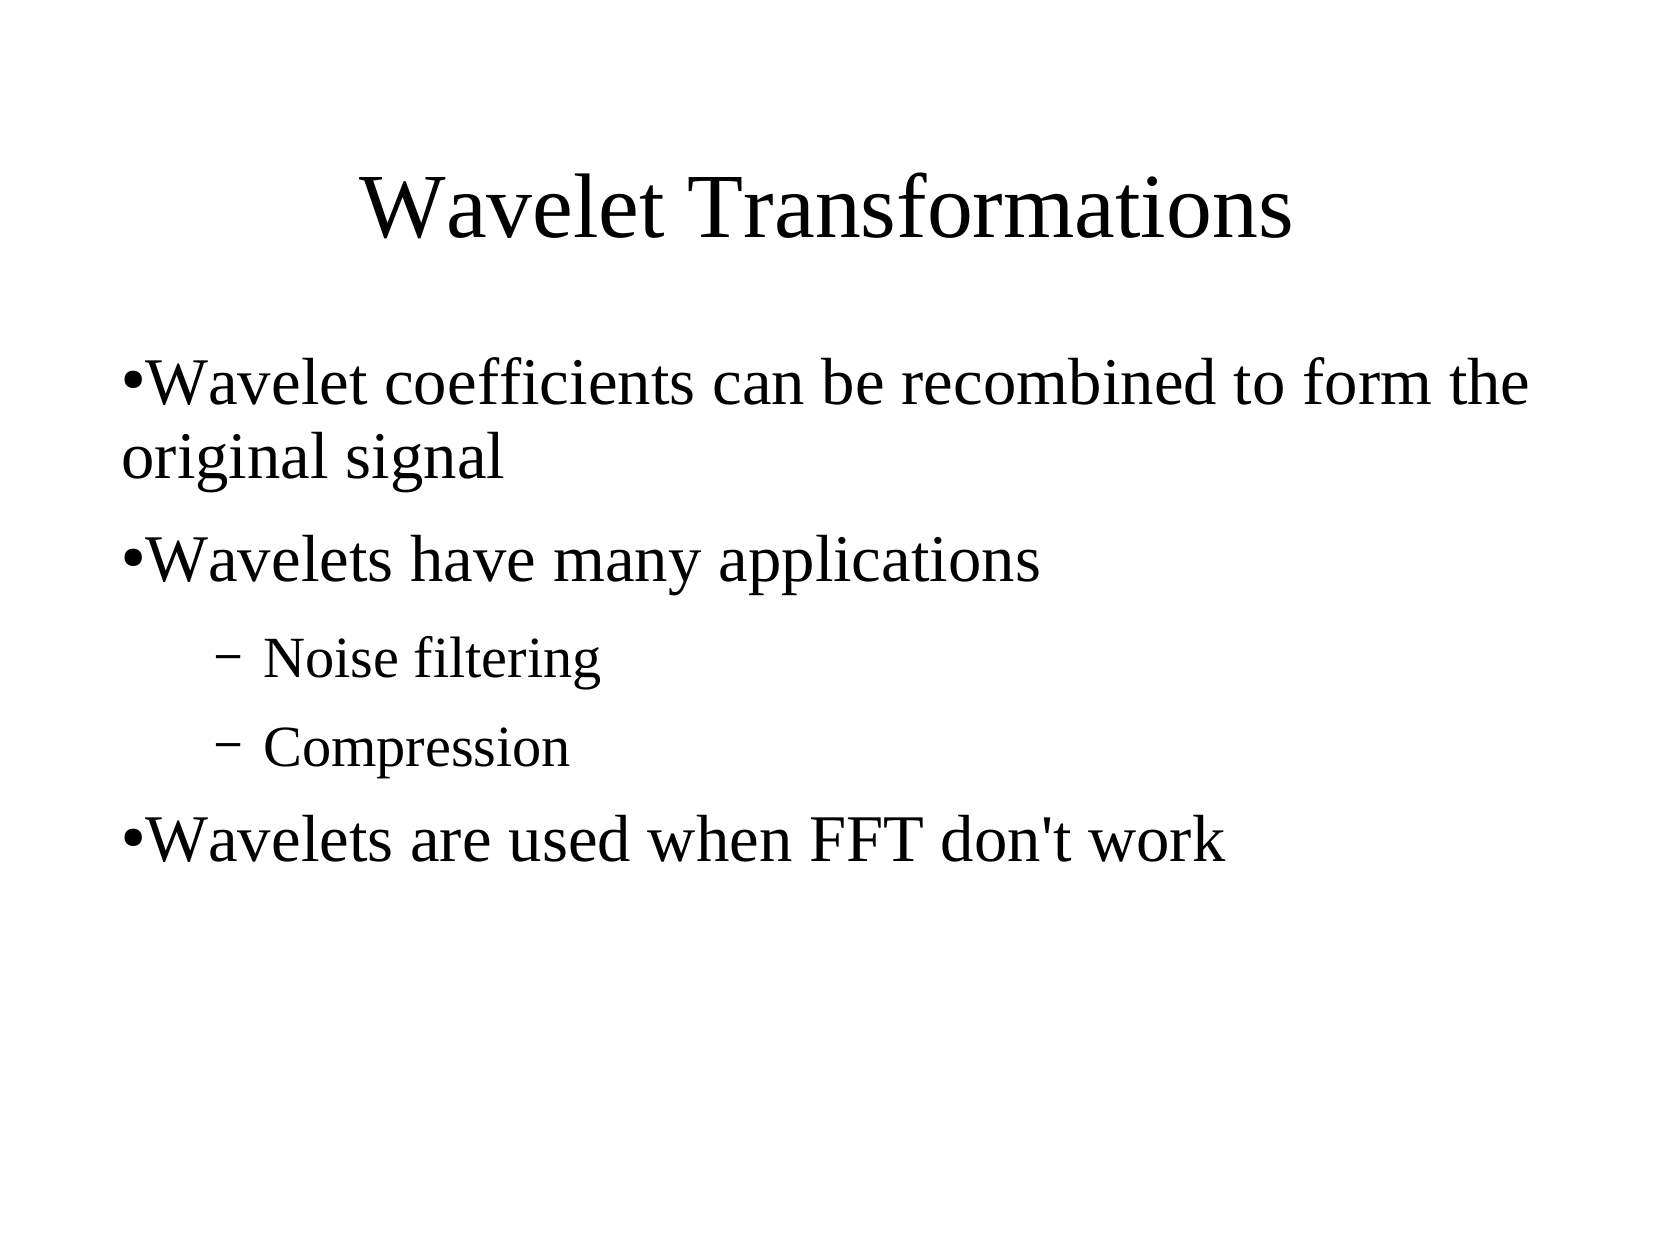

# Wavelet Transformations
Wavelet coefficients can be recombined to form the original signal
Wavelets have many applications
Noise filtering
Compression
Wavelets are used when FFT don't work